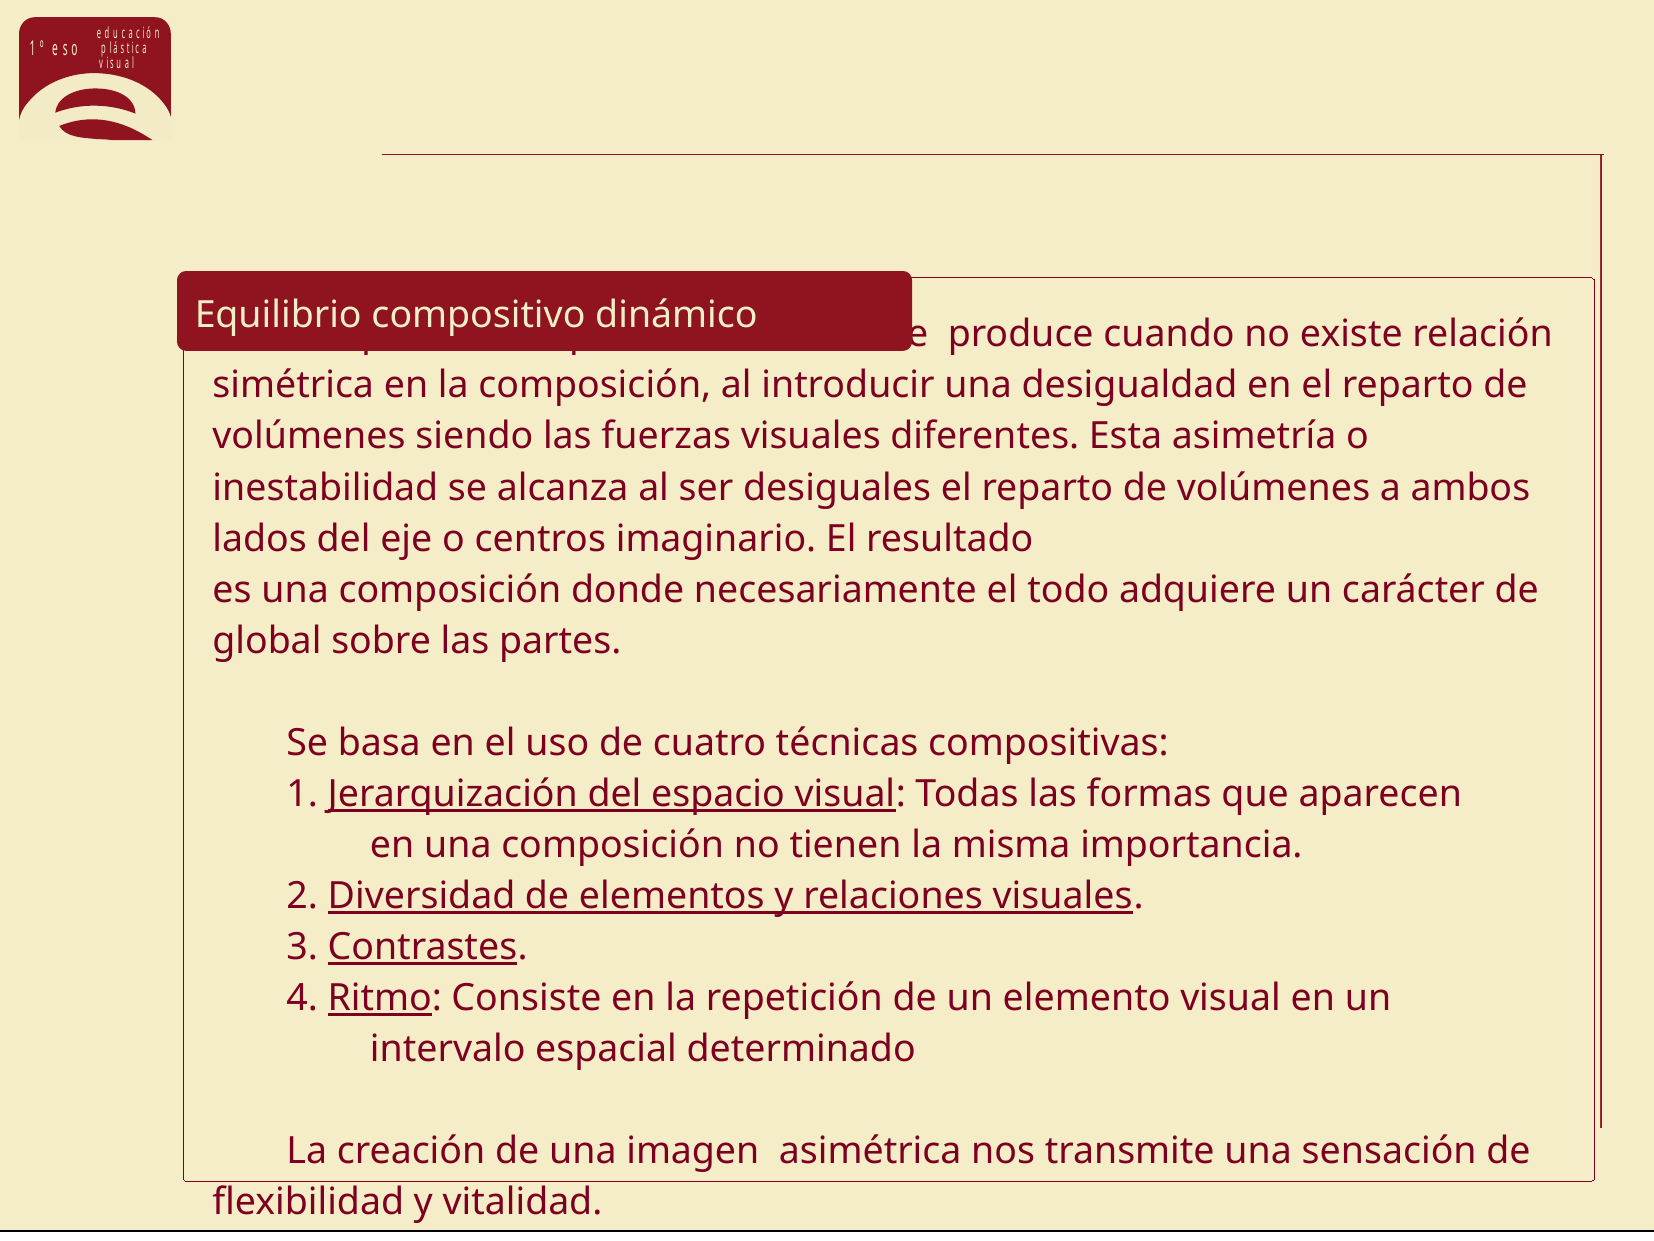

Equilibrio compositivo dinámico
#
	El equilibro compositivo dinámico se produce cuando no existe relación simétrica en la composición, al introducir una desigualdad en el reparto de volúmenes siendo las fuerzas visuales diferentes. Esta asimetría o inestabilidad se alcanza al ser desiguales el reparto de volúmenes a ambos lados del eje o centros imaginario. El resultado
es una composición donde necesariamente el todo adquiere un carácter de global sobre las partes.
	Se basa en el uso de cuatro técnicas compositivas:
	1. Jerarquización del espacio visual: Todas las formas que aparecen
		 en una composición no tienen la misma importancia.
	2. Diversidad de elementos y relaciones visuales.
	3. Contrastes.
 	4. Ritmo: Consiste en la repetición de un elemento visual en un
		 intervalo espacial determinado
	La creación de una imagen asimétrica nos transmite una sensación de flexibilidad y vitalidad.